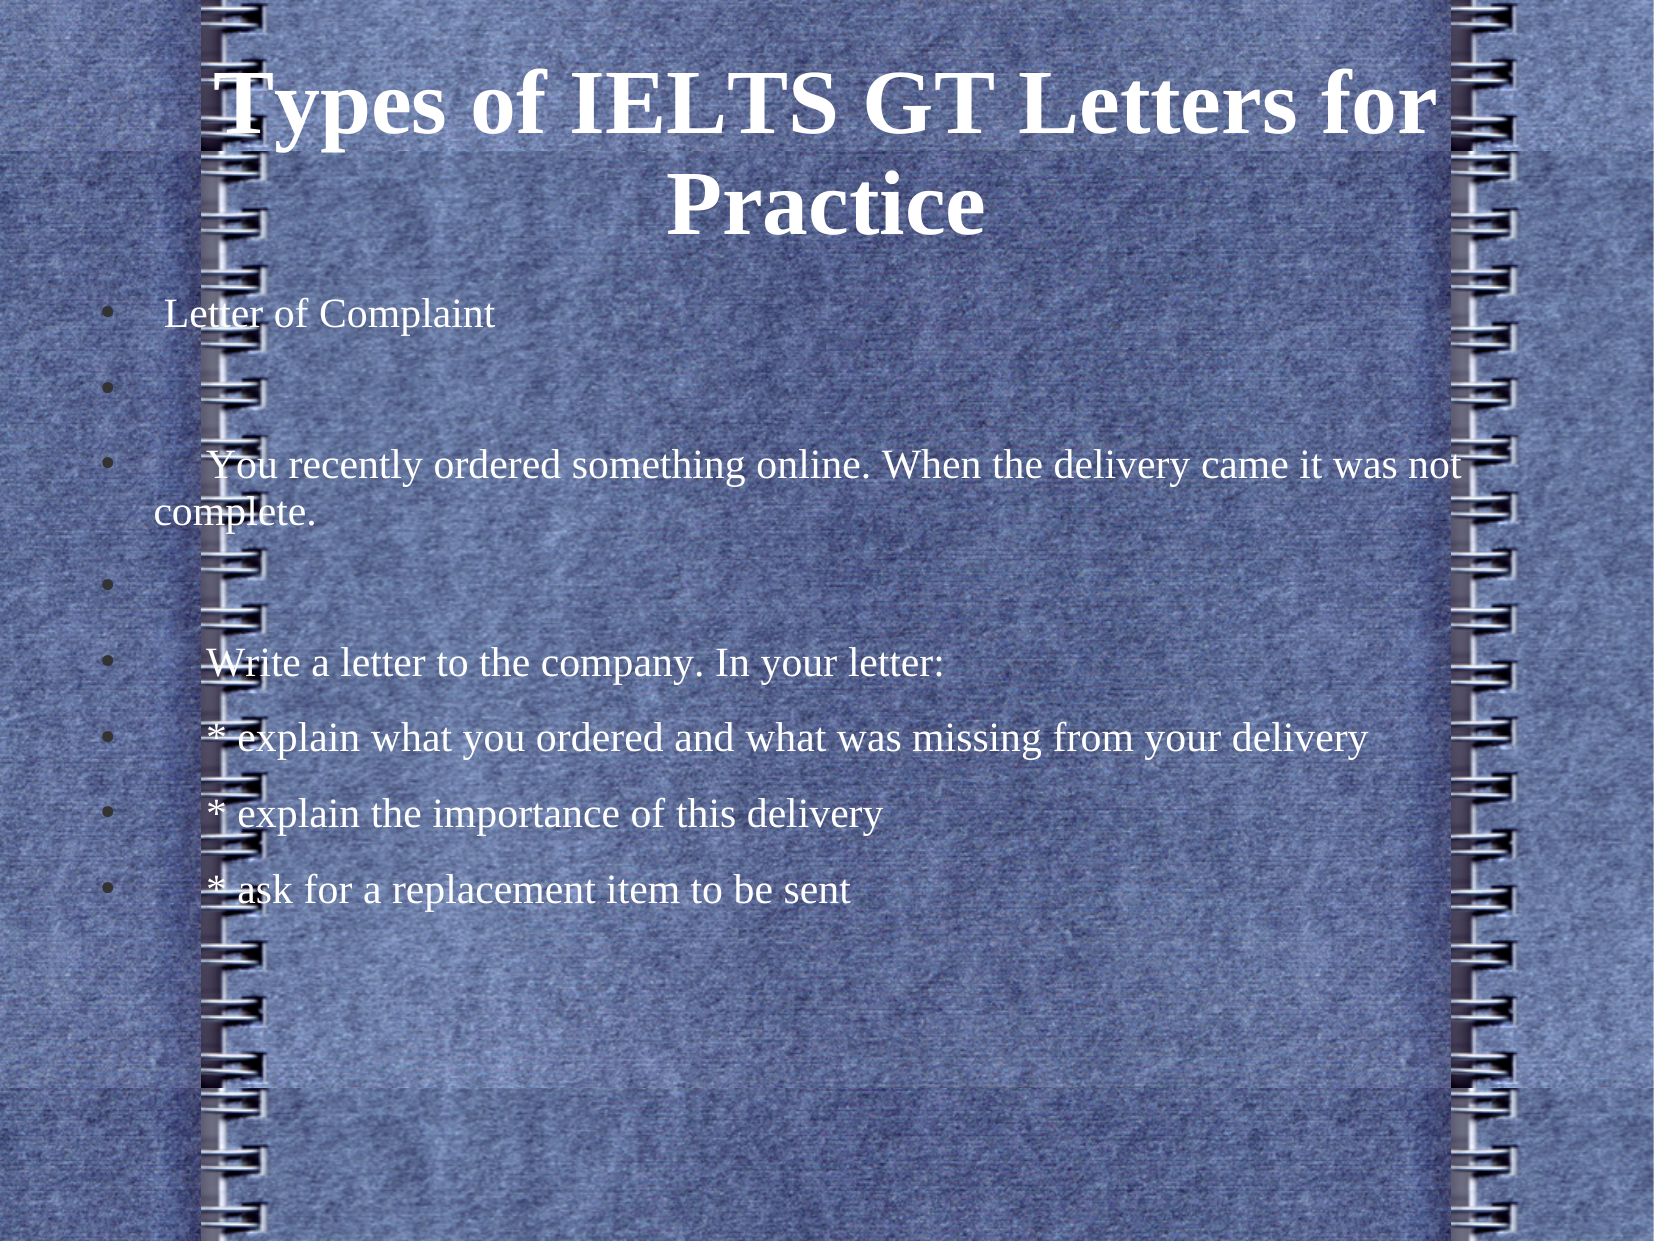

# Types of IELTS GT Letters for Practice
 Letter of Complaint
 You recently ordered something online. When the delivery came it was not complete.
 Write a letter to the company. In your letter:
 * explain what you ordered and what was missing from your delivery
 * explain the importance of this delivery
 * ask for a replacement item to be sent